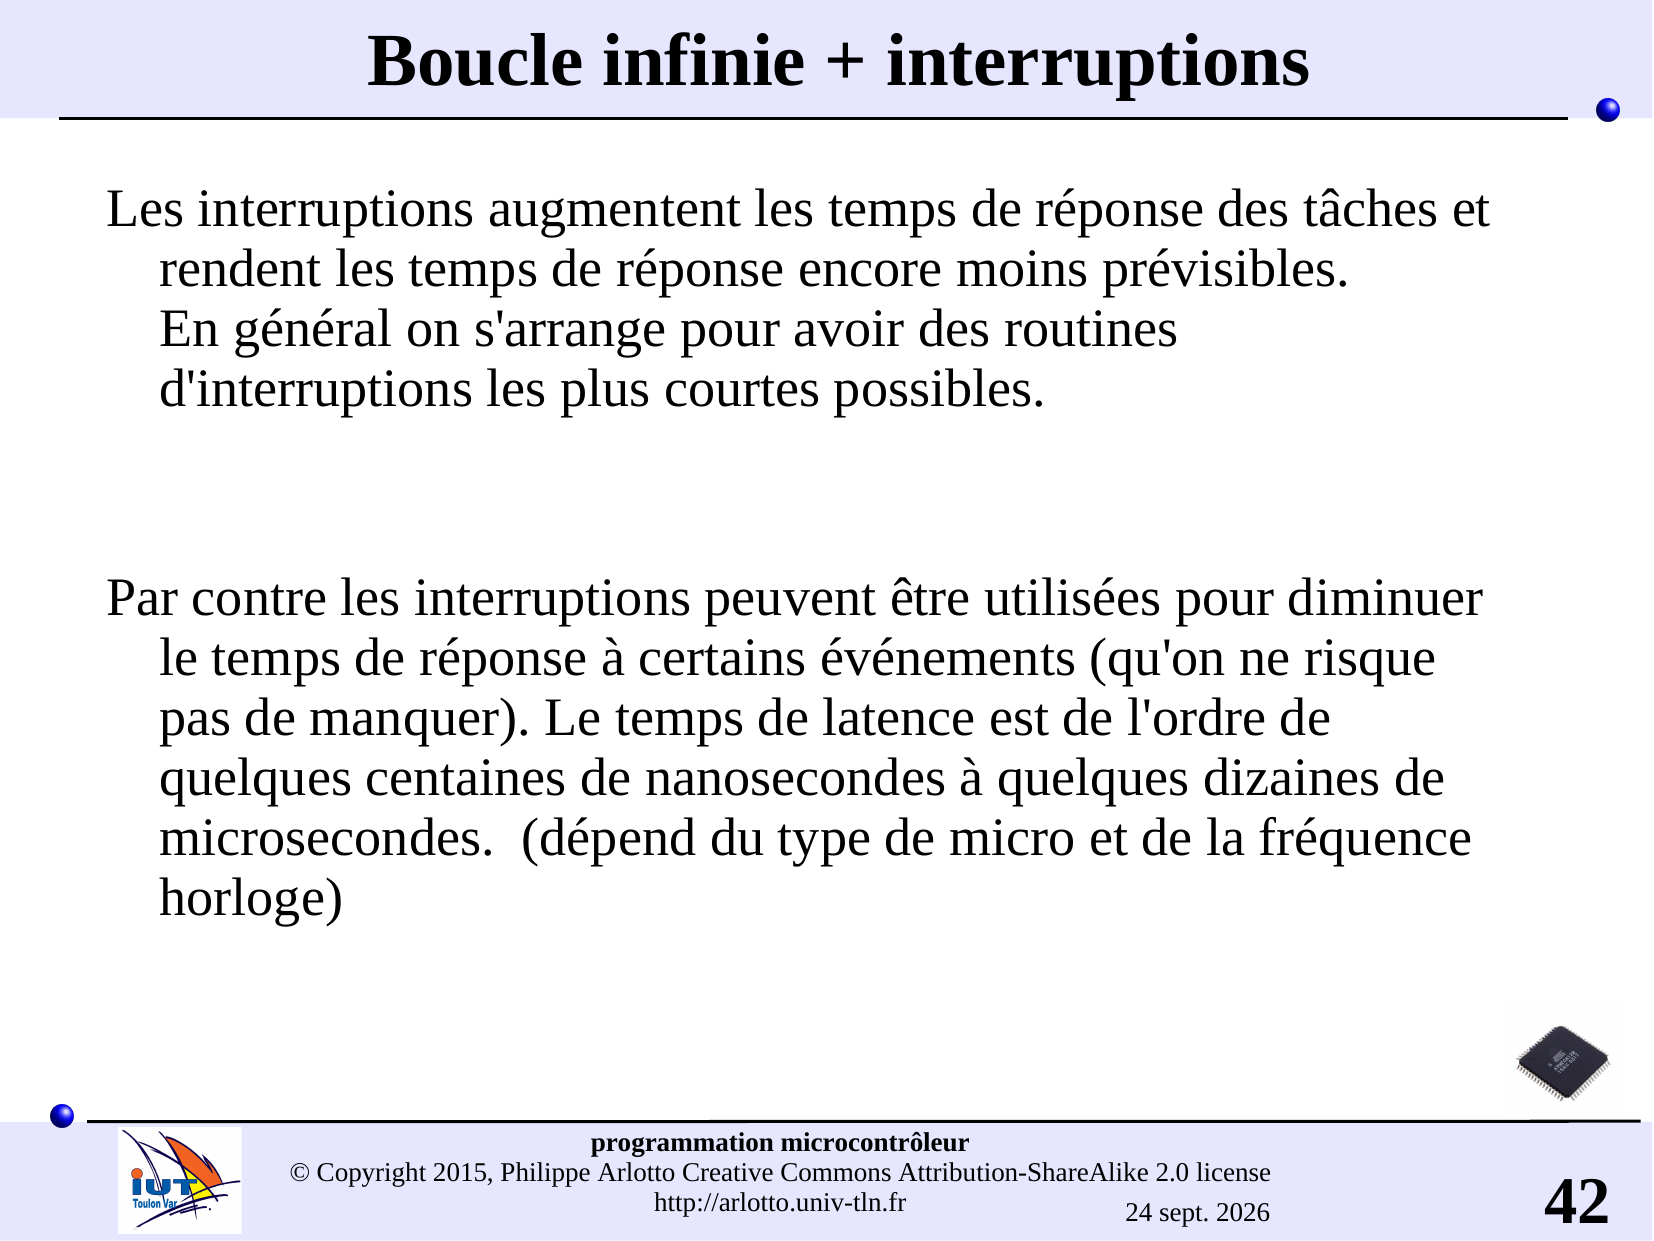

# Boucle infinie + interruptions
Les interruptions augmentent les temps de réponse des tâches et rendent les temps de réponse encore moins prévisibles.
En général on s'arrange pour avoir des routines d'interruptions les plus courtes possibles.
Par contre les interruptions peuvent être utilisées pour diminuer le temps de réponse à certains événements (qu'on ne risque pas de manquer). Le temps de latence est de l'ordre de quelques centaines de nanosecondes à quelques dizaines de microsecondes. (dépend du type de micro et de la fréquence horloge)